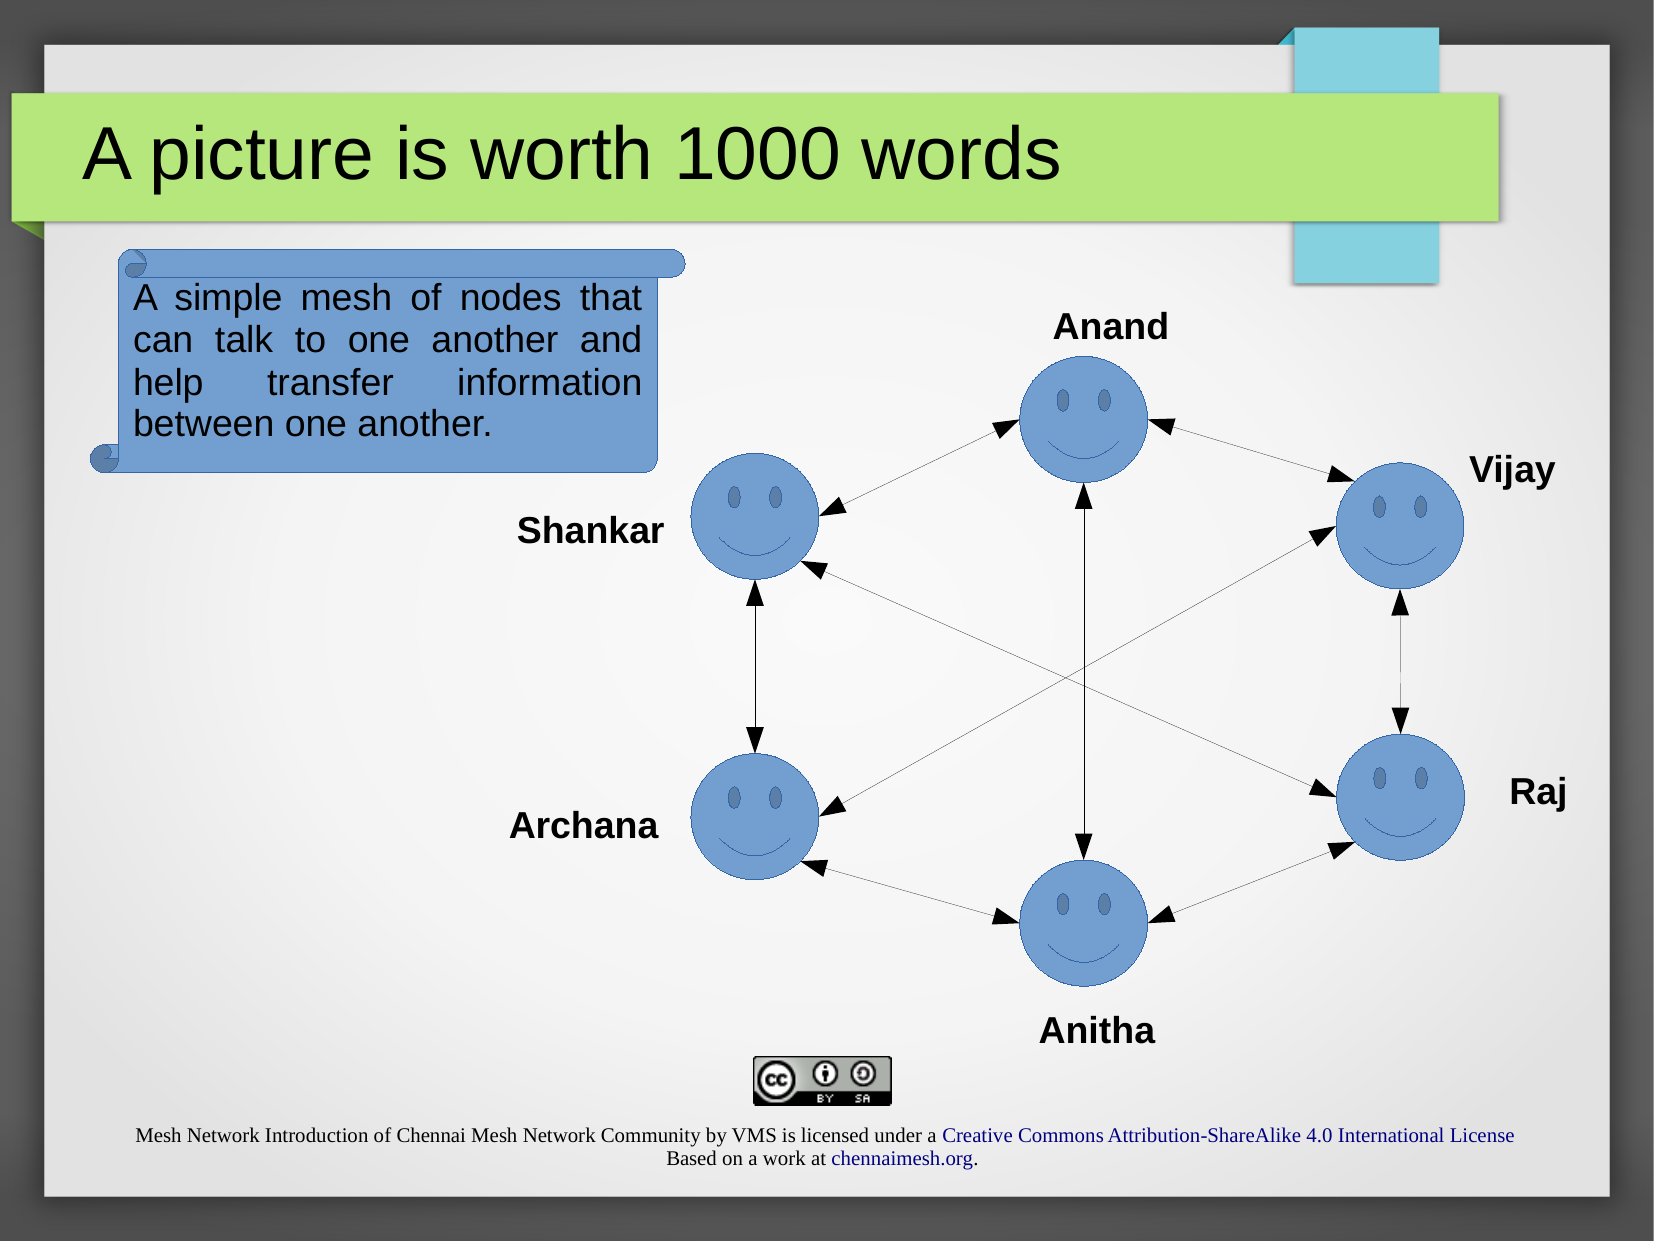

# A picture is worth 1000 words
A simple mesh of nodes that can talk to one another and help transfer information between one another.
Anand
Vijay
Shankar
Raj
Archana
Anitha